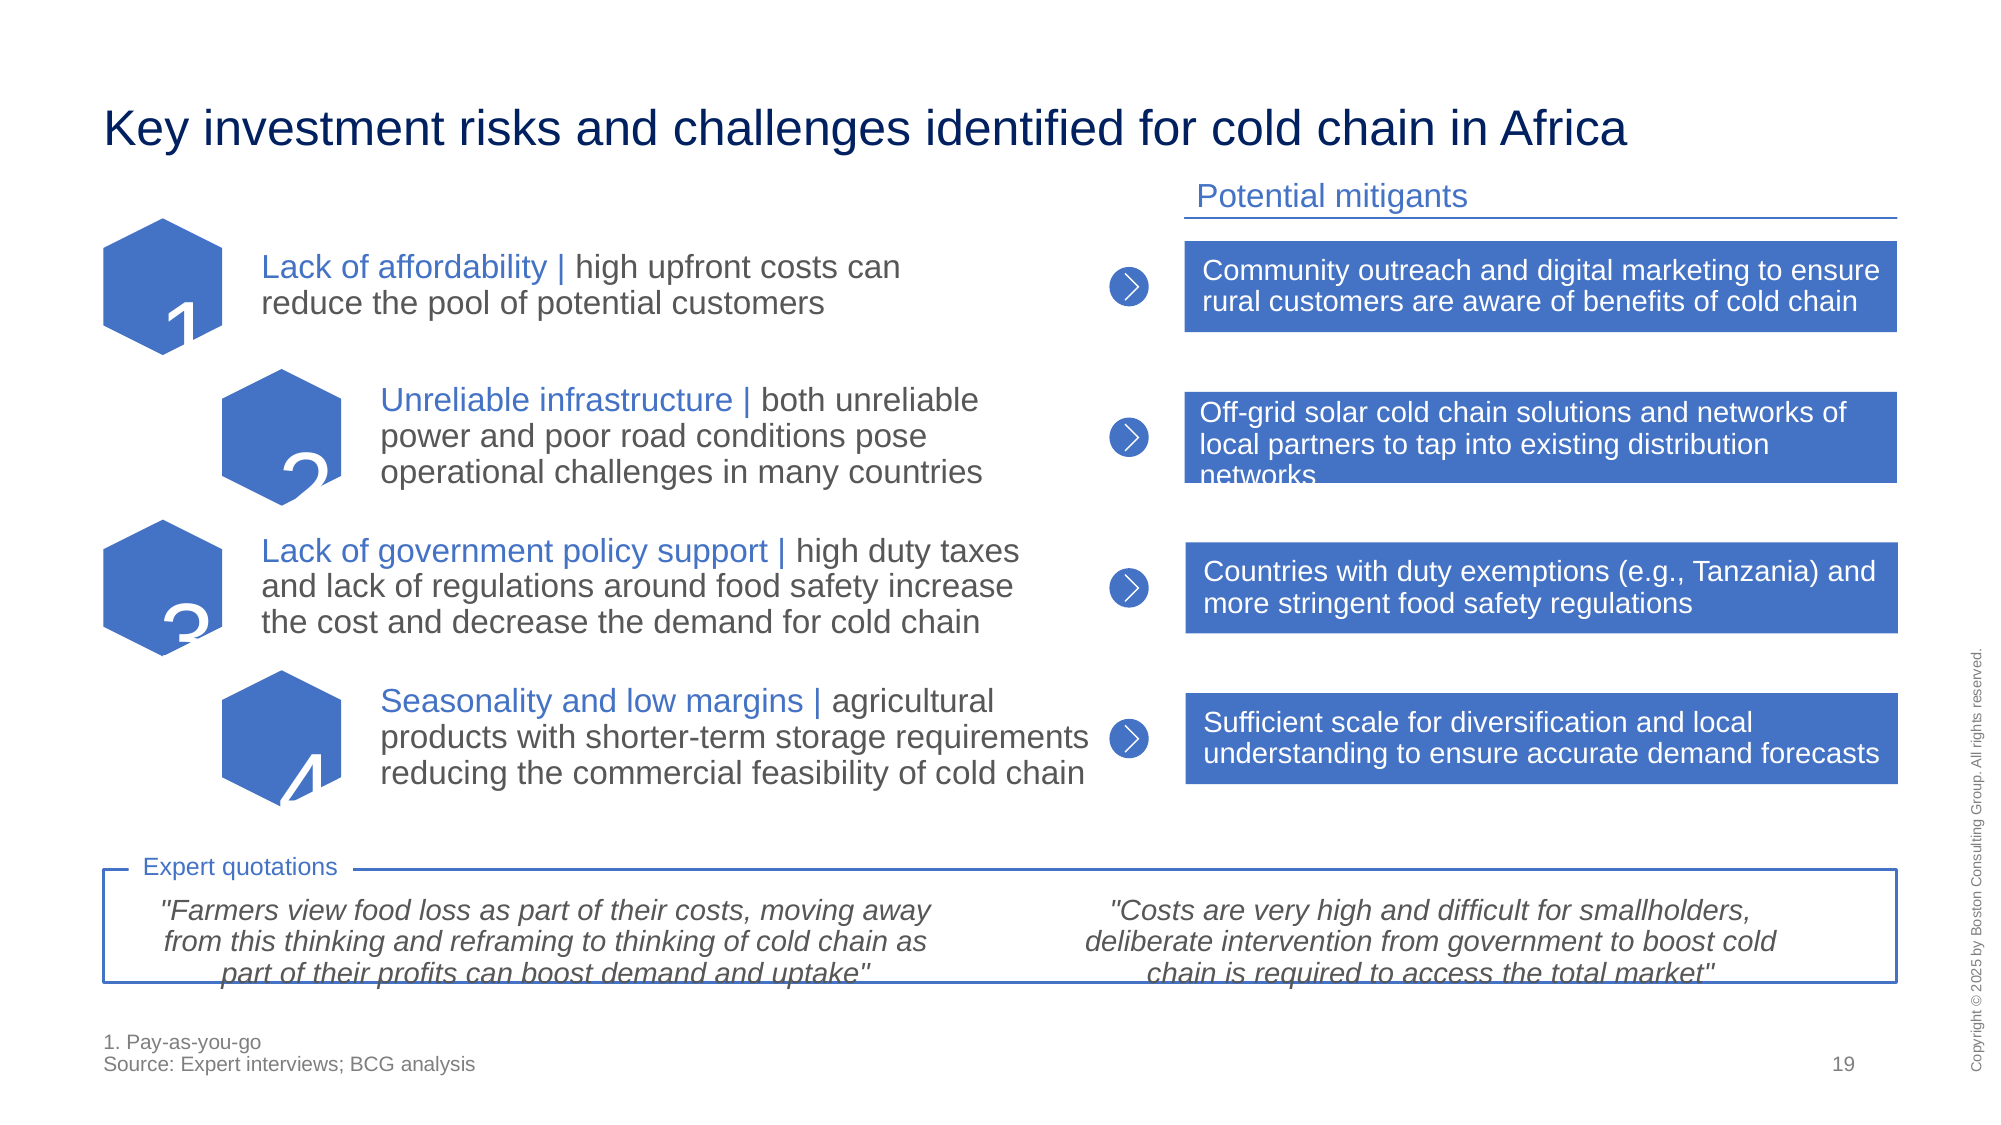

Key investment risks and challenges identified for cold chain in Africa
Potential mitigants
1
Community outreach and digital marketing to ensure rural customers are aware of benefits of cold chain
Lack of affordability | high upfront costs can reduce the pool of potential customers
2
Unreliable infrastructure | both unreliable power and poor road conditions pose operational challenges in many countries
Off-grid solar cold chain solutions and networks of local partners to tap into existing distribution networks
3
Lack of government policy support | high duty taxes and lack of regulations around food safety increase the cost and decrease the demand for cold chain
Countries with duty exemptions (e.g., Tanzania) and more stringent food safety regulations
4
Seasonality and low margins | agricultural products with shorter-term storage requirements reducing the commercial feasibility of cold chain
Sufficient scale for diversification and local understanding to ensure accurate demand forecasts
Expert quotations
"Farmers view food loss as part of their costs, moving away from this thinking and reframing to thinking of cold chain as part of their profits can boost demand and uptake"
"Costs are very high and difficult for smallholders, deliberate intervention from government to boost cold chain is required to access the total market"
1. Pay-as-you-go
Source: Expert interviews; BCG analysis